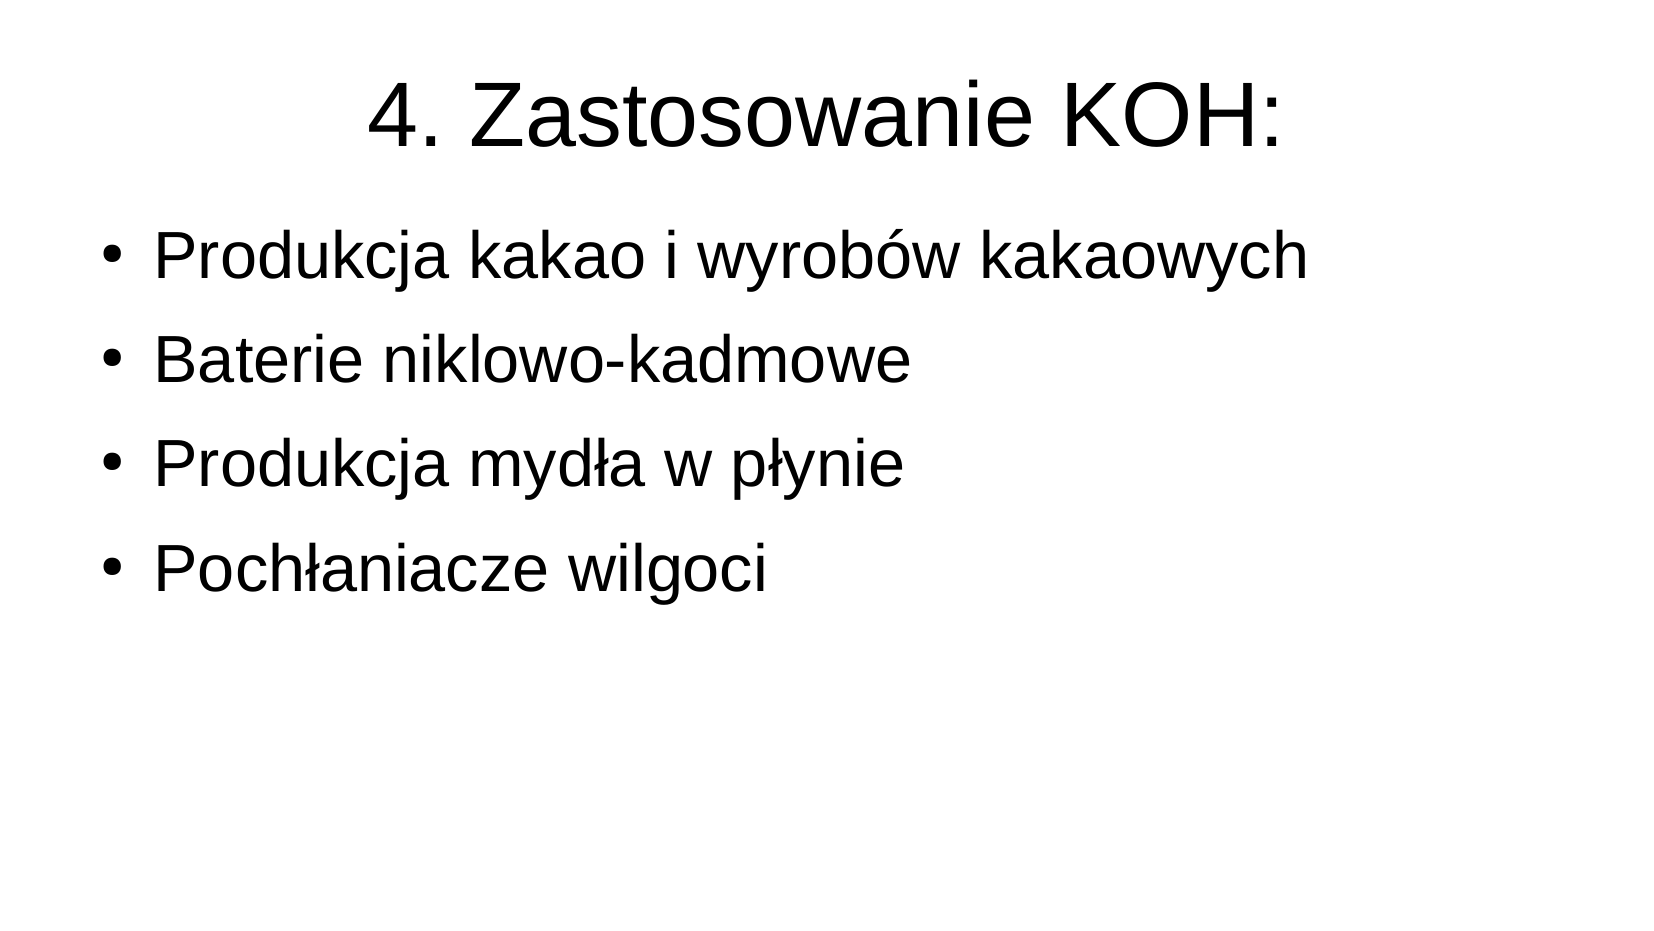

# 4. Zastosowanie KOH:
Produkcja kakao i wyrobów kakaowych
Baterie niklowo-kadmowe
Produkcja mydła w płynie
Pochłaniacze wilgoci